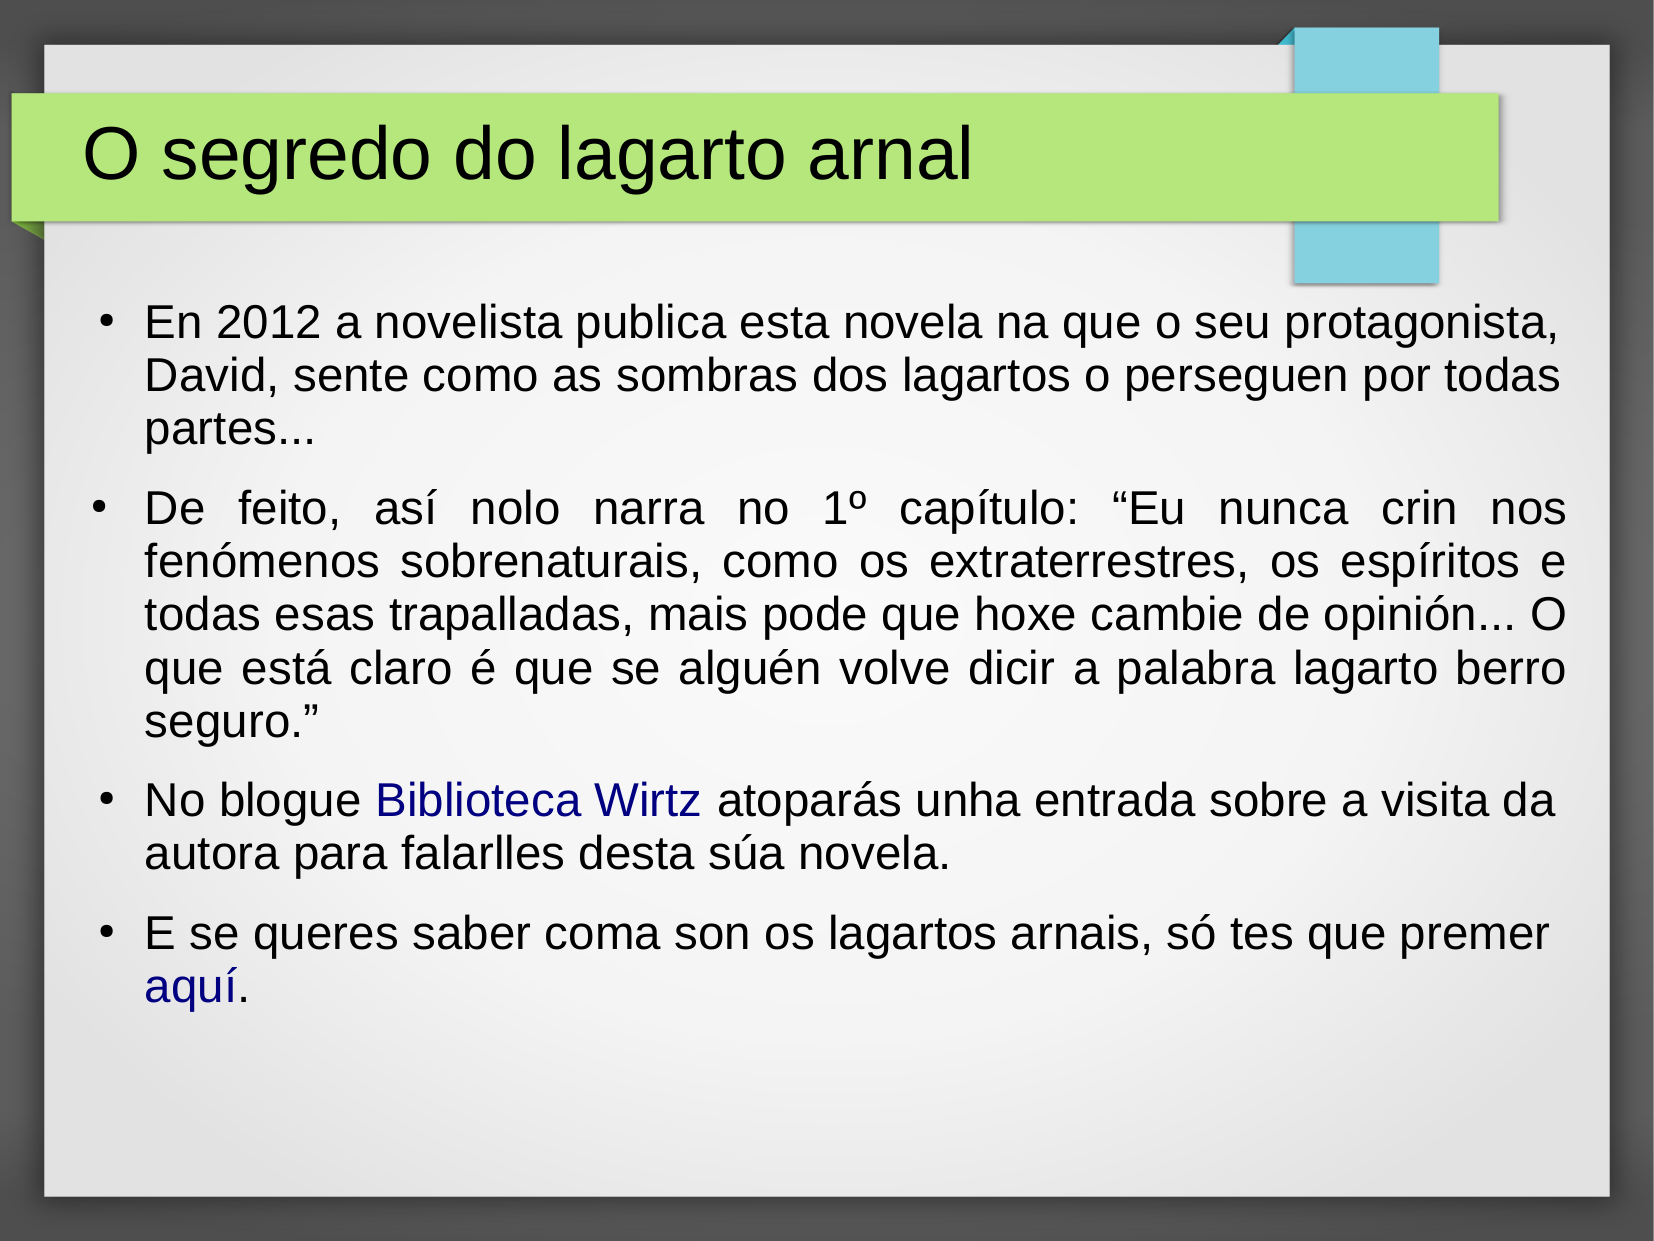

# O segredo do lagarto arnal
En 2012 a novelista publica esta novela na que o seu protagonista, David, sente como as sombras dos lagartos o perseguen por todas partes...
De feito, así nolo narra no 1º capítulo: “Eu nunca crin nos fenómenos sobrenaturais, como os extraterrestres, os espíritos e todas esas trapalladas, mais pode que hoxe cambie de opinión... O que está claro é que se alguén volve dicir a palabra lagarto berro seguro.”
No blogue Biblioteca Wirtz atoparás unha entrada sobre a visita da autora para falarlles desta súa novela.
E se queres saber coma son os lagartos arnais, só tes que premer aquí.